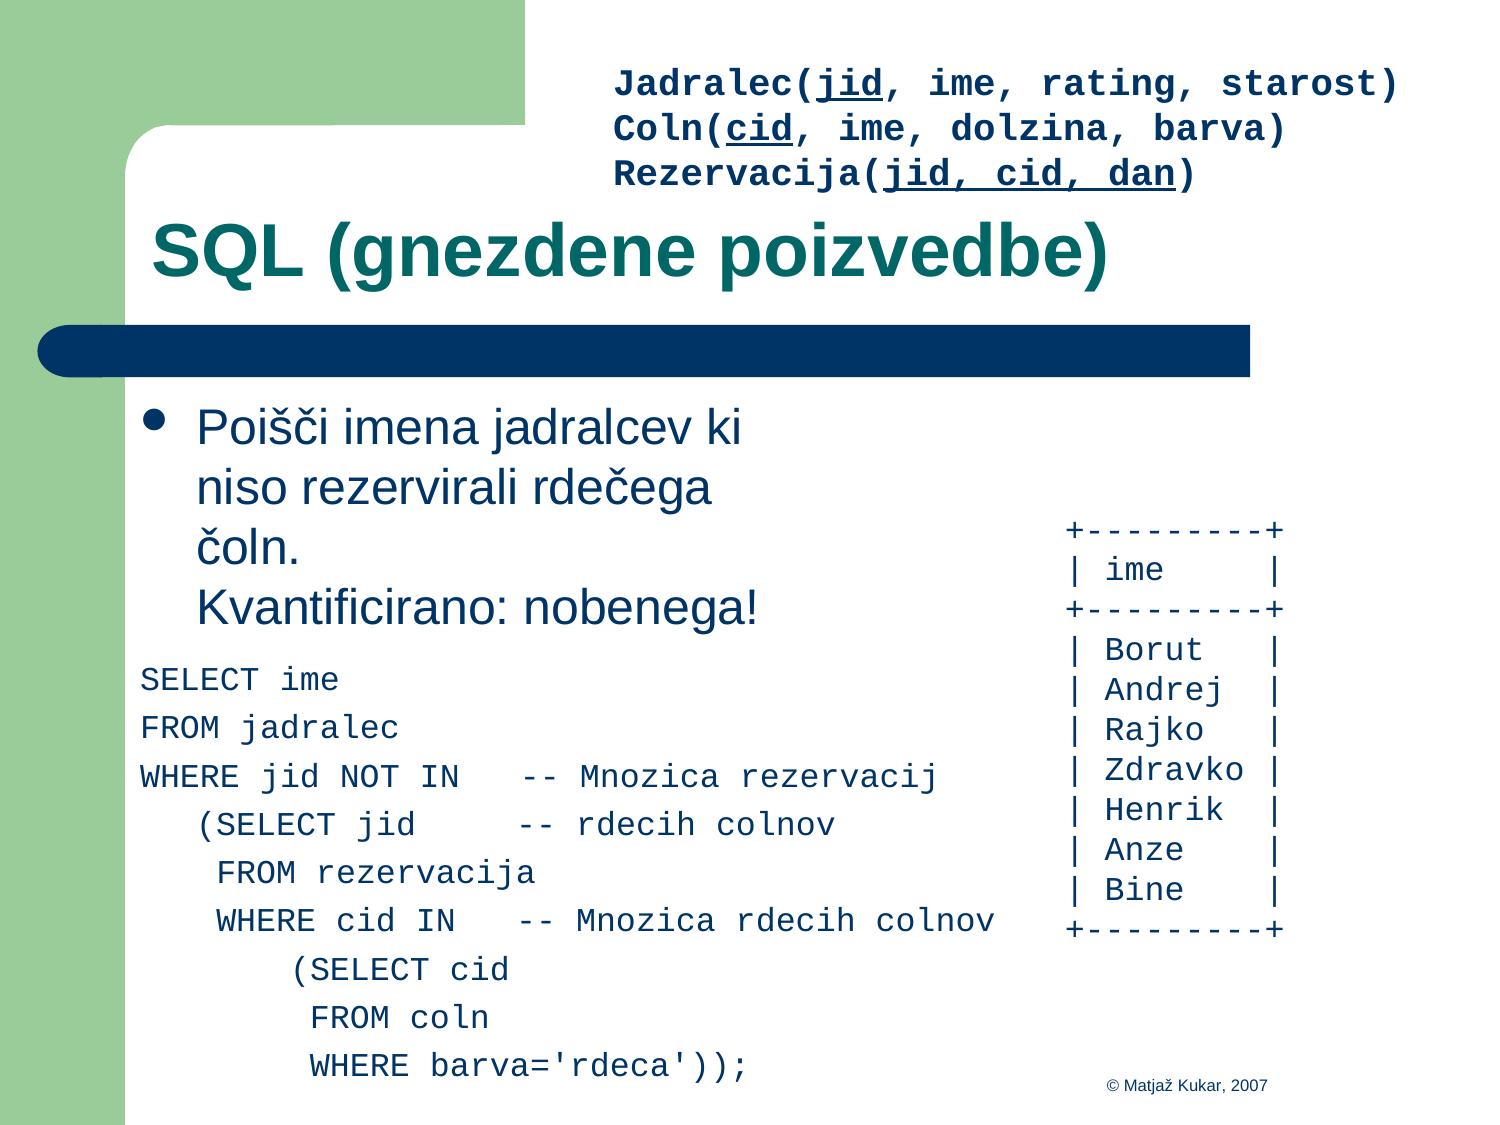

Jadralec(jid, ime, rating, starost)
Coln(cid, ime, dolzina, barva)
Rezervacija(jid, cid, dan)
# SQL (gnezdene poizvedbe)
Poišči imena jadralcev ki niso rezervirali rdečega čoln.
Kvantificirano: nobenega!
+---------+
| ime |
+---------+
| Borut |
| Andrej |
| Rajko |
| Zdravko |
| Henrik |
| Anze |
| Bine |
+---------+
SELECT ime
FROM jadralec
WHERE jid NOT IN -- Mnozica rezervacij
	(SELECT jid -- rdecih colnov
 	 FROM rezervacija
 	 WHERE cid IN -- Mnozica rdecih colnov
		(SELECT cid
		 FROM coln
		 WHERE barva='rdeca'));
© Matjaž Kukar, 2007